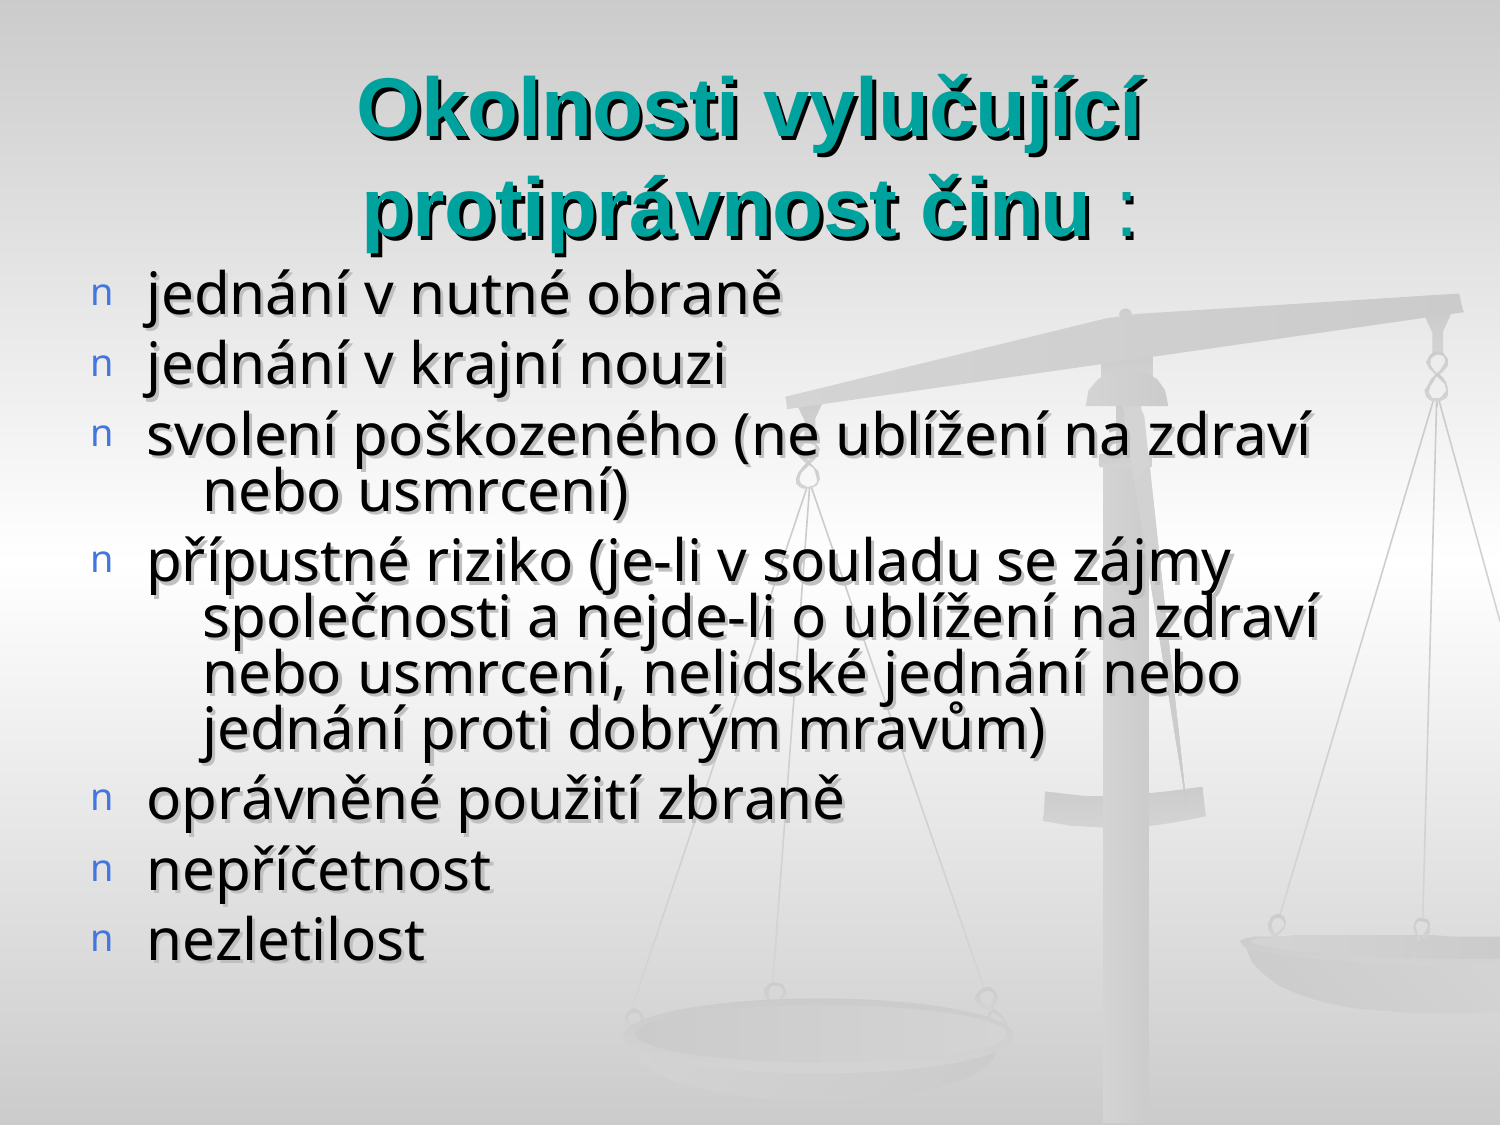

# Okolnosti vylučující protiprávnost činu :
jednání v nutné obraně
jednání v krajní nouzi
svolení poškozeného (ne ublížení na zdraví nebo usmrcení)
přípustné riziko (je-li v souladu se zájmy společnosti a nejde-li o ublížení na zdraví nebo usmrcení, nelidské jednání nebo jednání proti dobrým mravům)
oprávněné použití zbraně
nepříčetnost
nezletilost